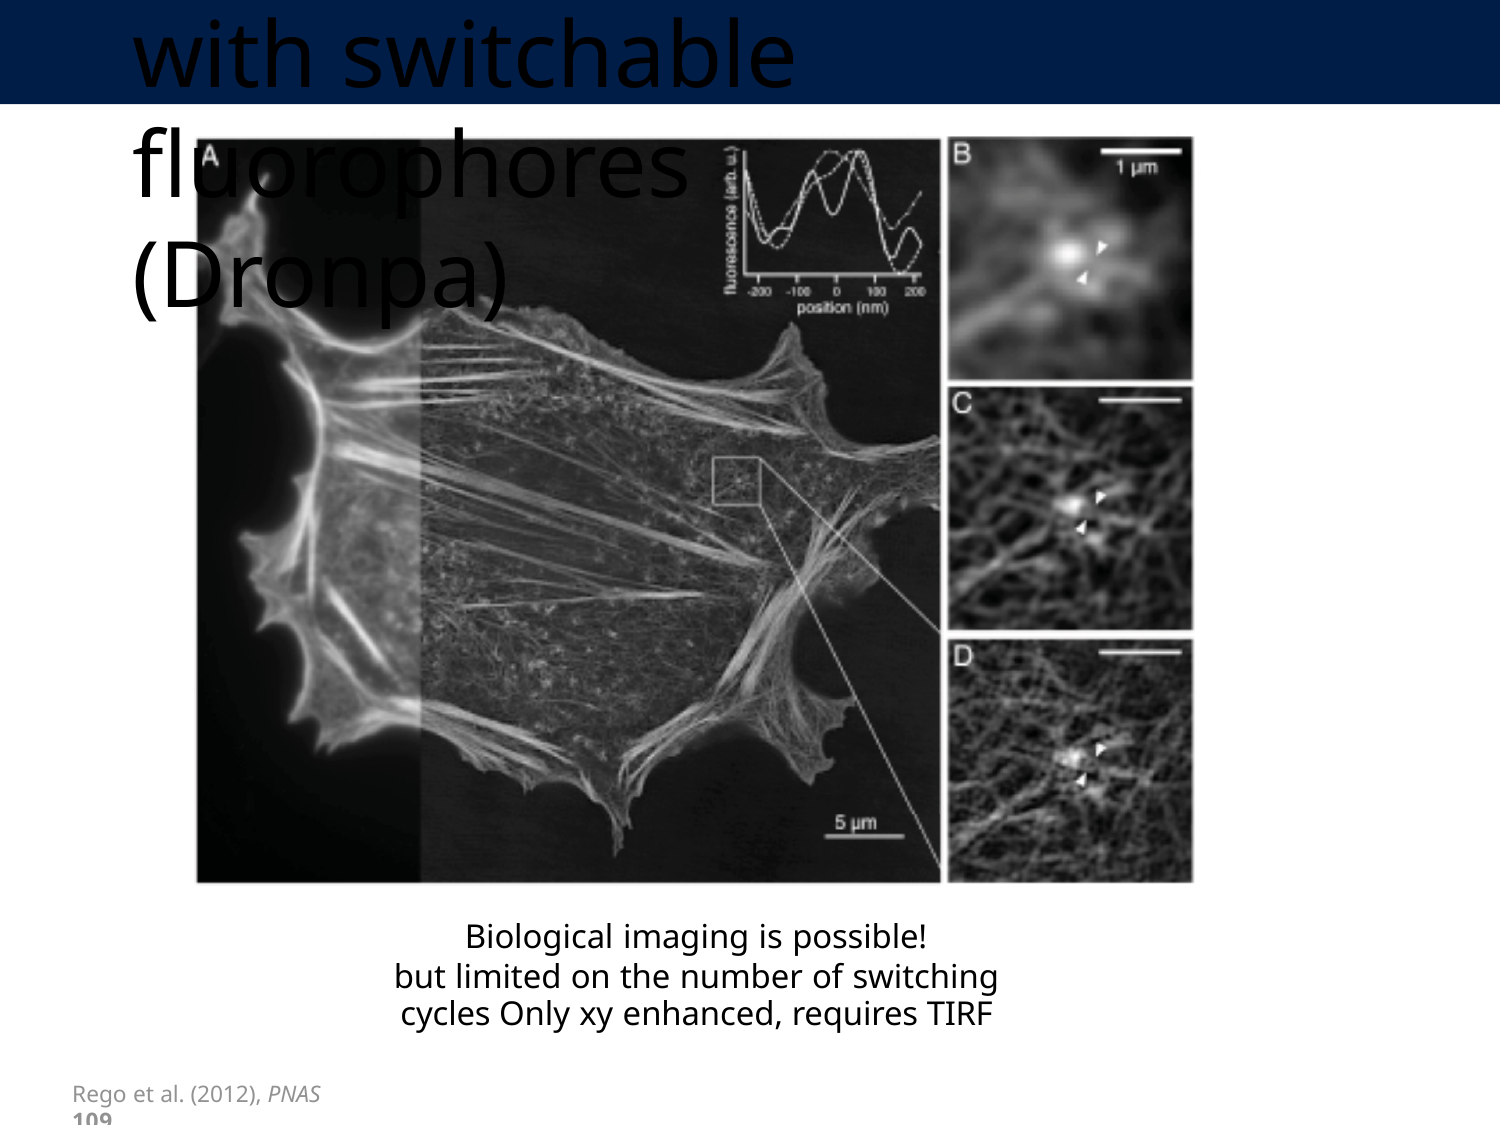

# Non linear SIM with switchable fluorophores (Dronpa)
Biological imaging is possible!
but limited on the number of switching cycles Only xy enhanced, requires TIRF
Rego et al. (2012), PNAS 109